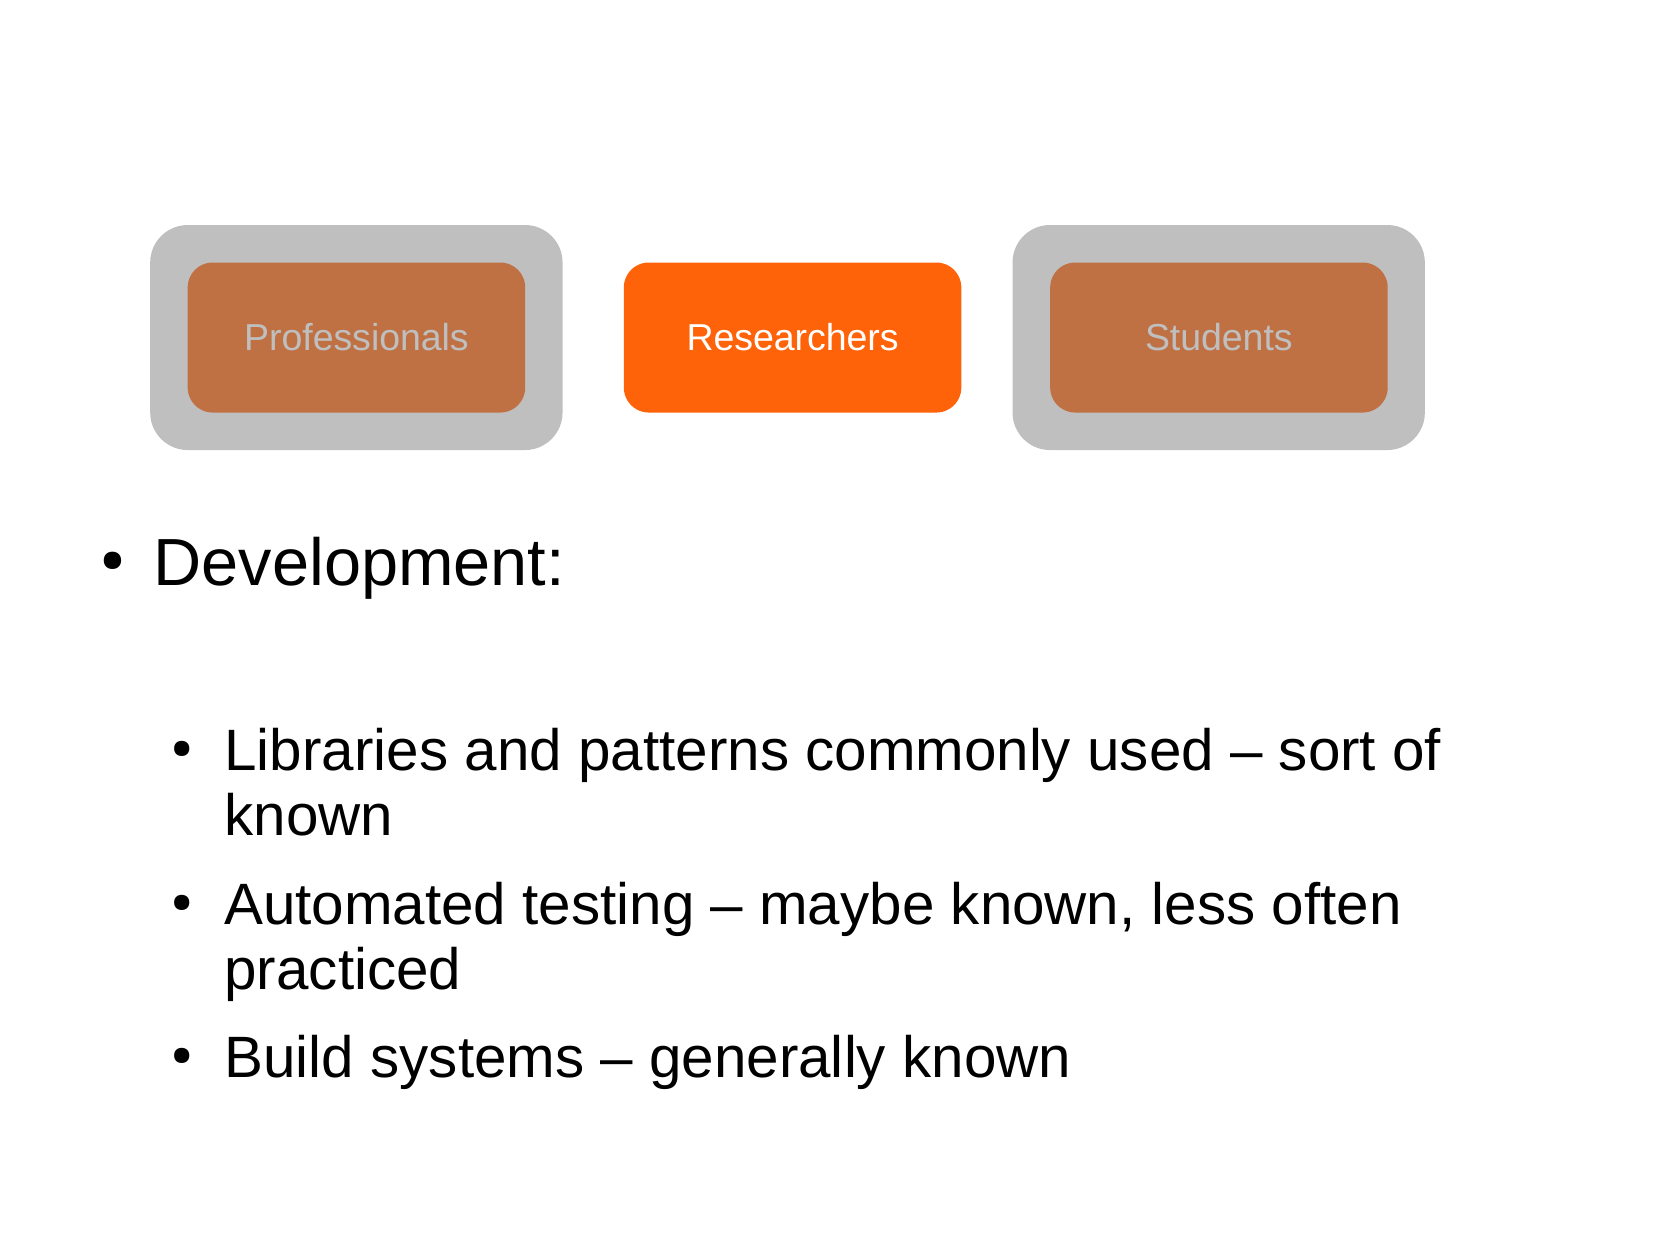

Professionals
Researchers
Students
# Development:
Libraries and patterns commonly used – sort of known
Automated testing – maybe known, less often practiced
Build systems – generally known